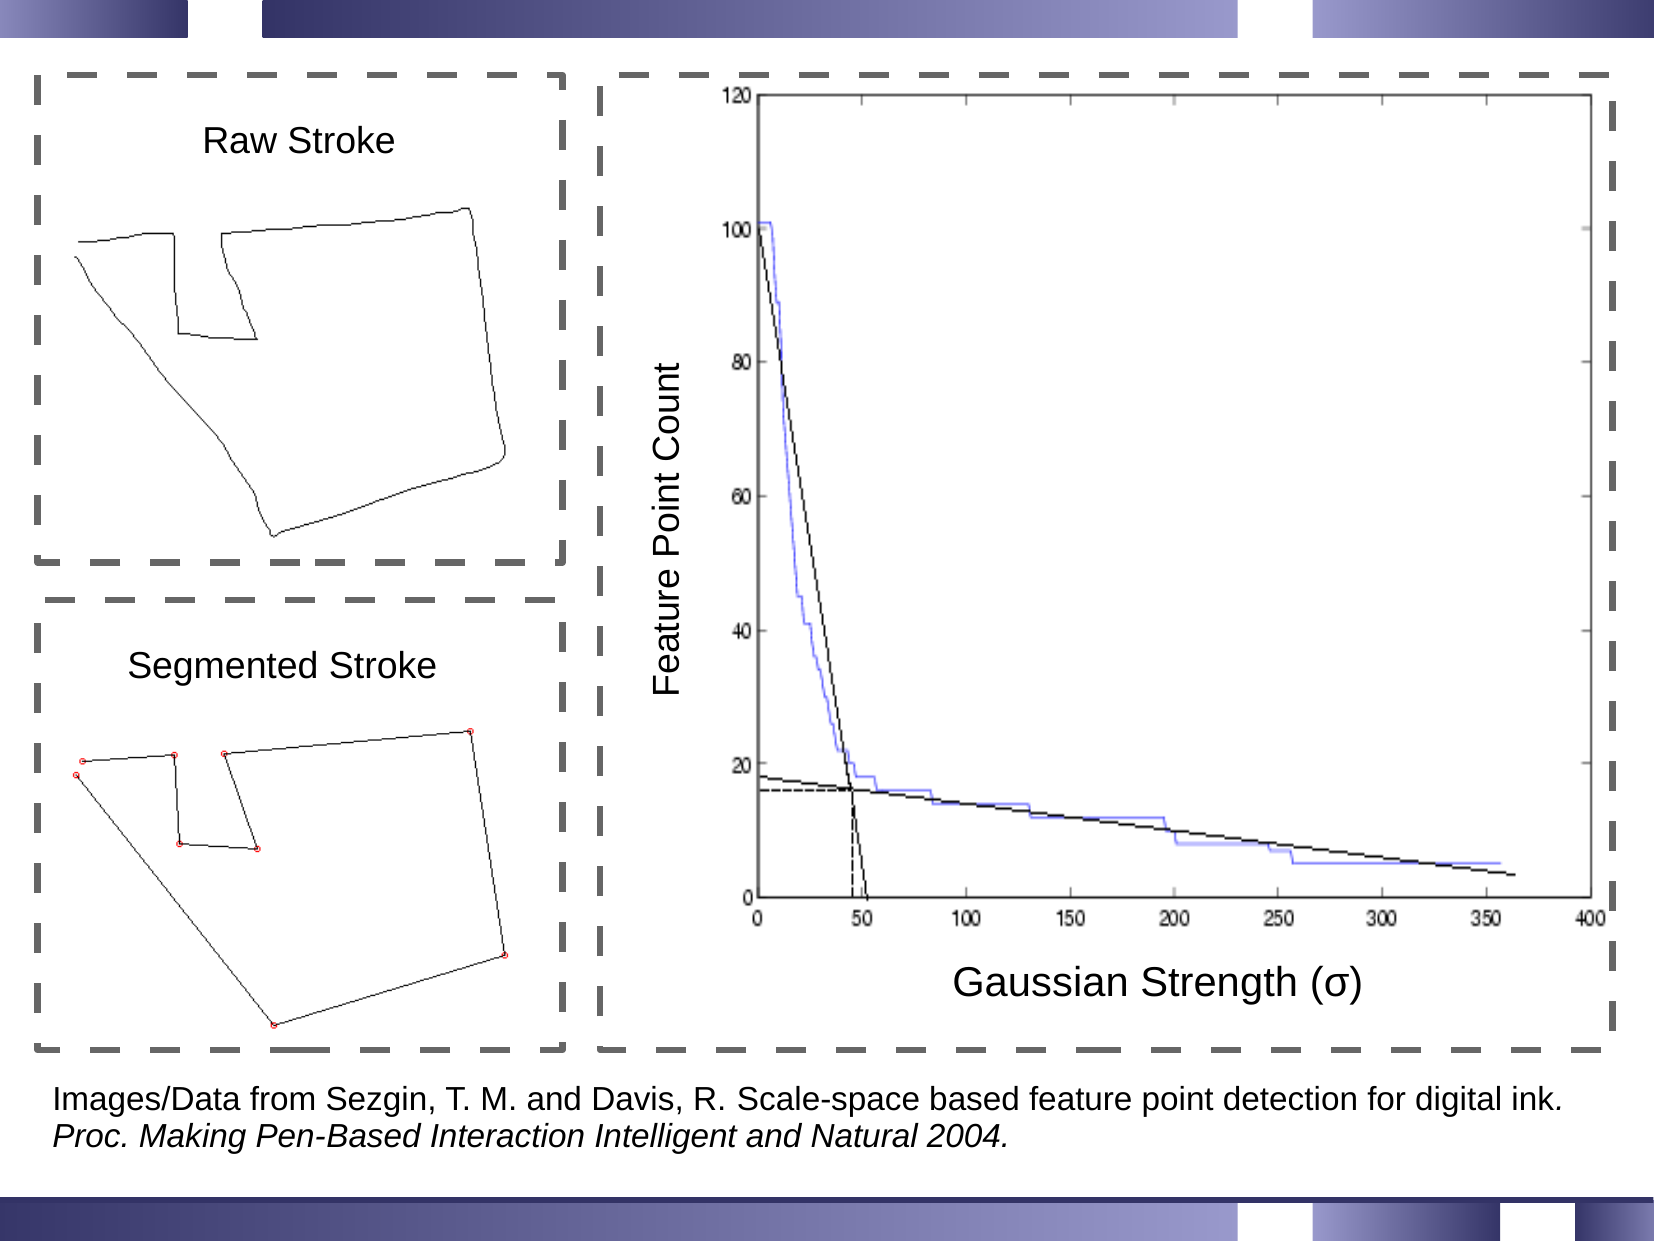

Raw Stroke
Feature Point Count
Segmented Stroke
Gaussian Strength (σ)
Images/Data from Sezgin, T. M. and Davis, R. Scale-space based feature point detection for digital ink. Proc. Making Pen-Based Interaction Intelligent and Natural 2004.